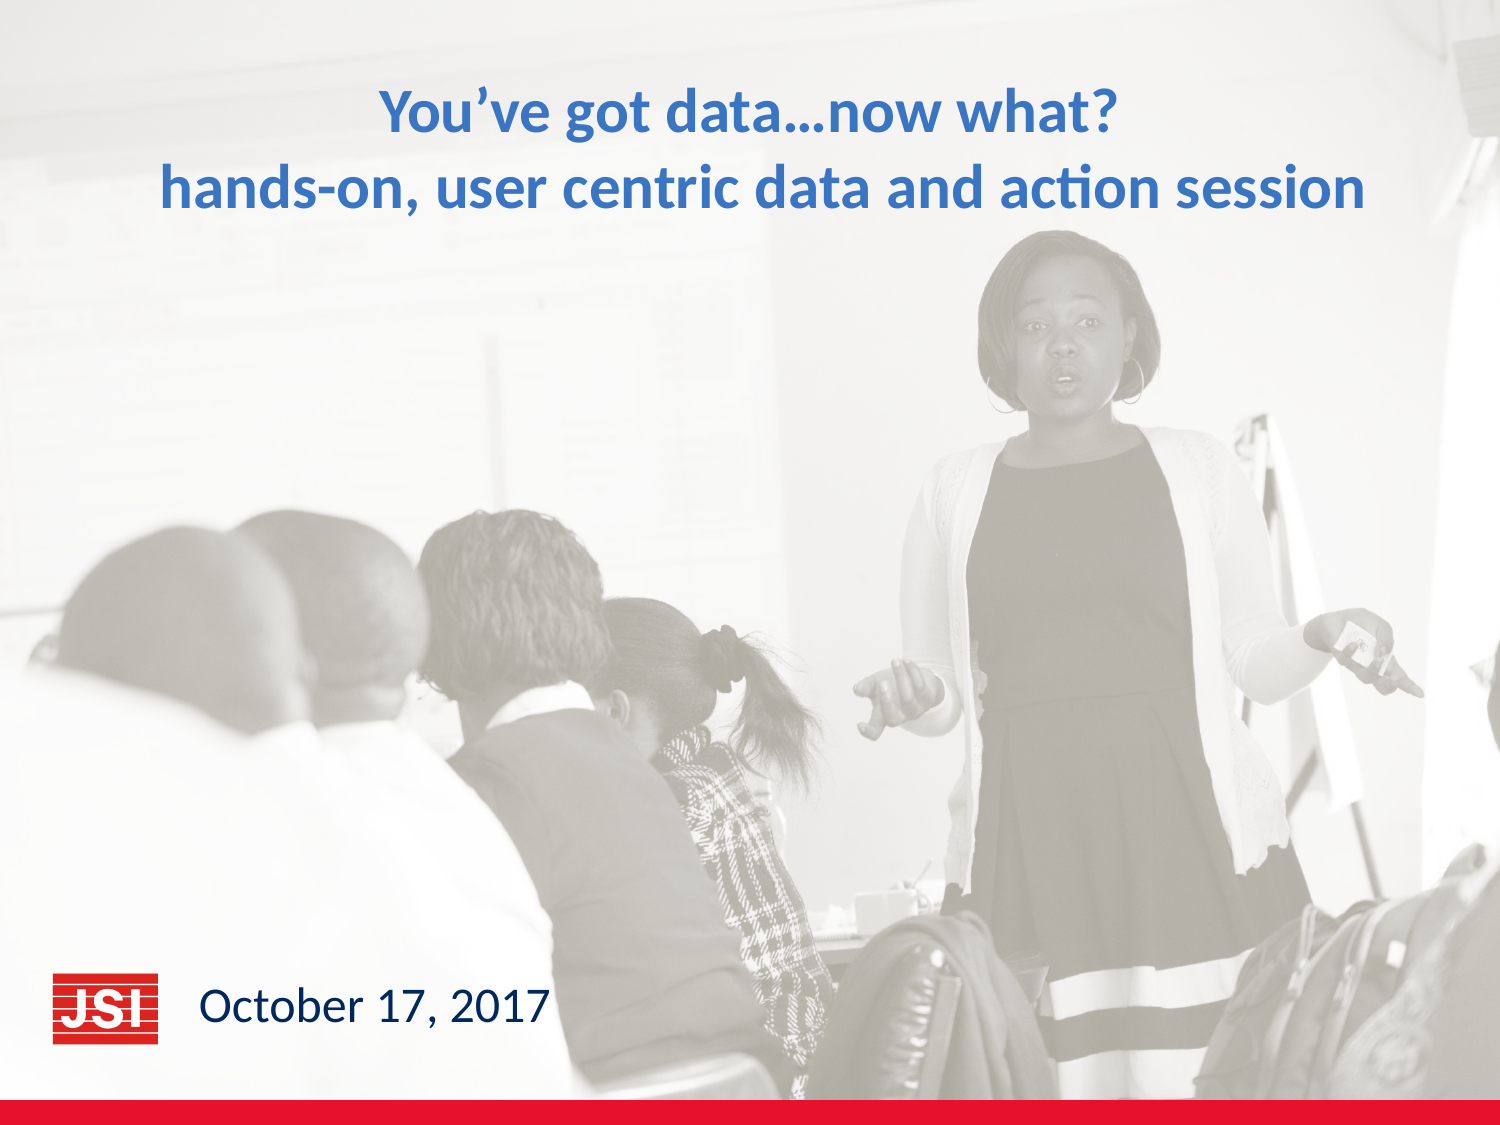

# You’ve got data…now what? hands-on, user centric data and action session
October 17, 2017